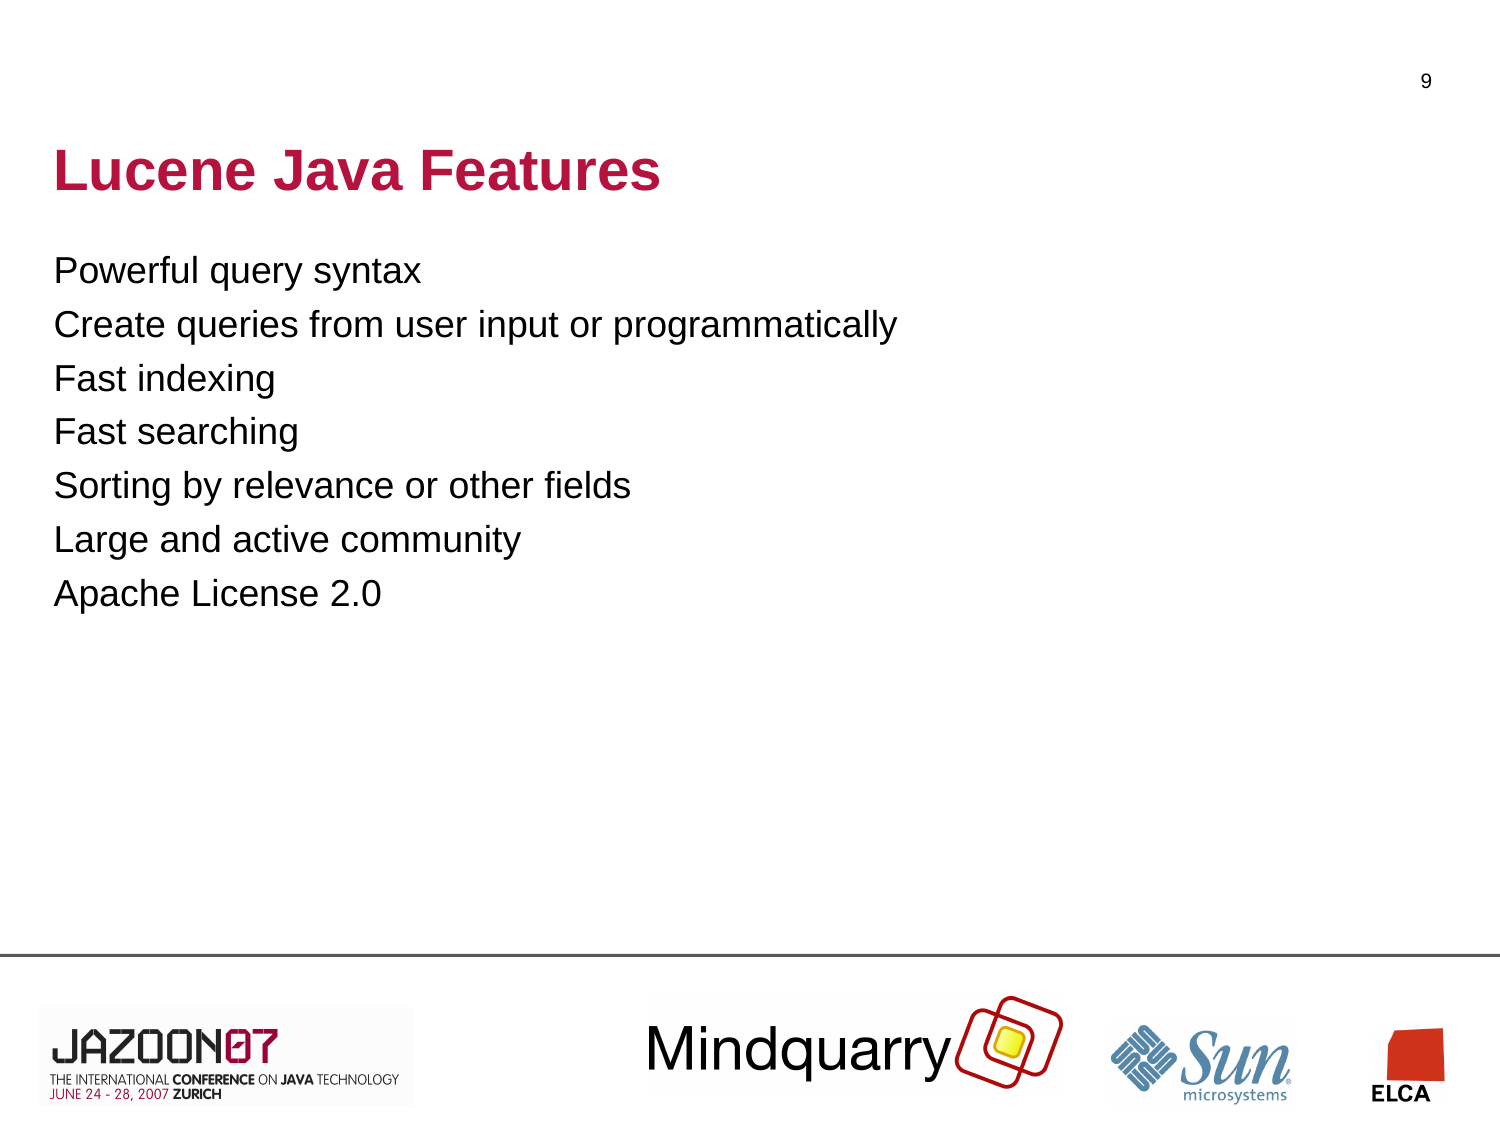

9
# Lucene Java Features
Powerful query syntax
Create queries from user input or programmatically
Fast indexing
Fast searching
Sorting by relevance or other fields
Large and active community
Apache License 2.0